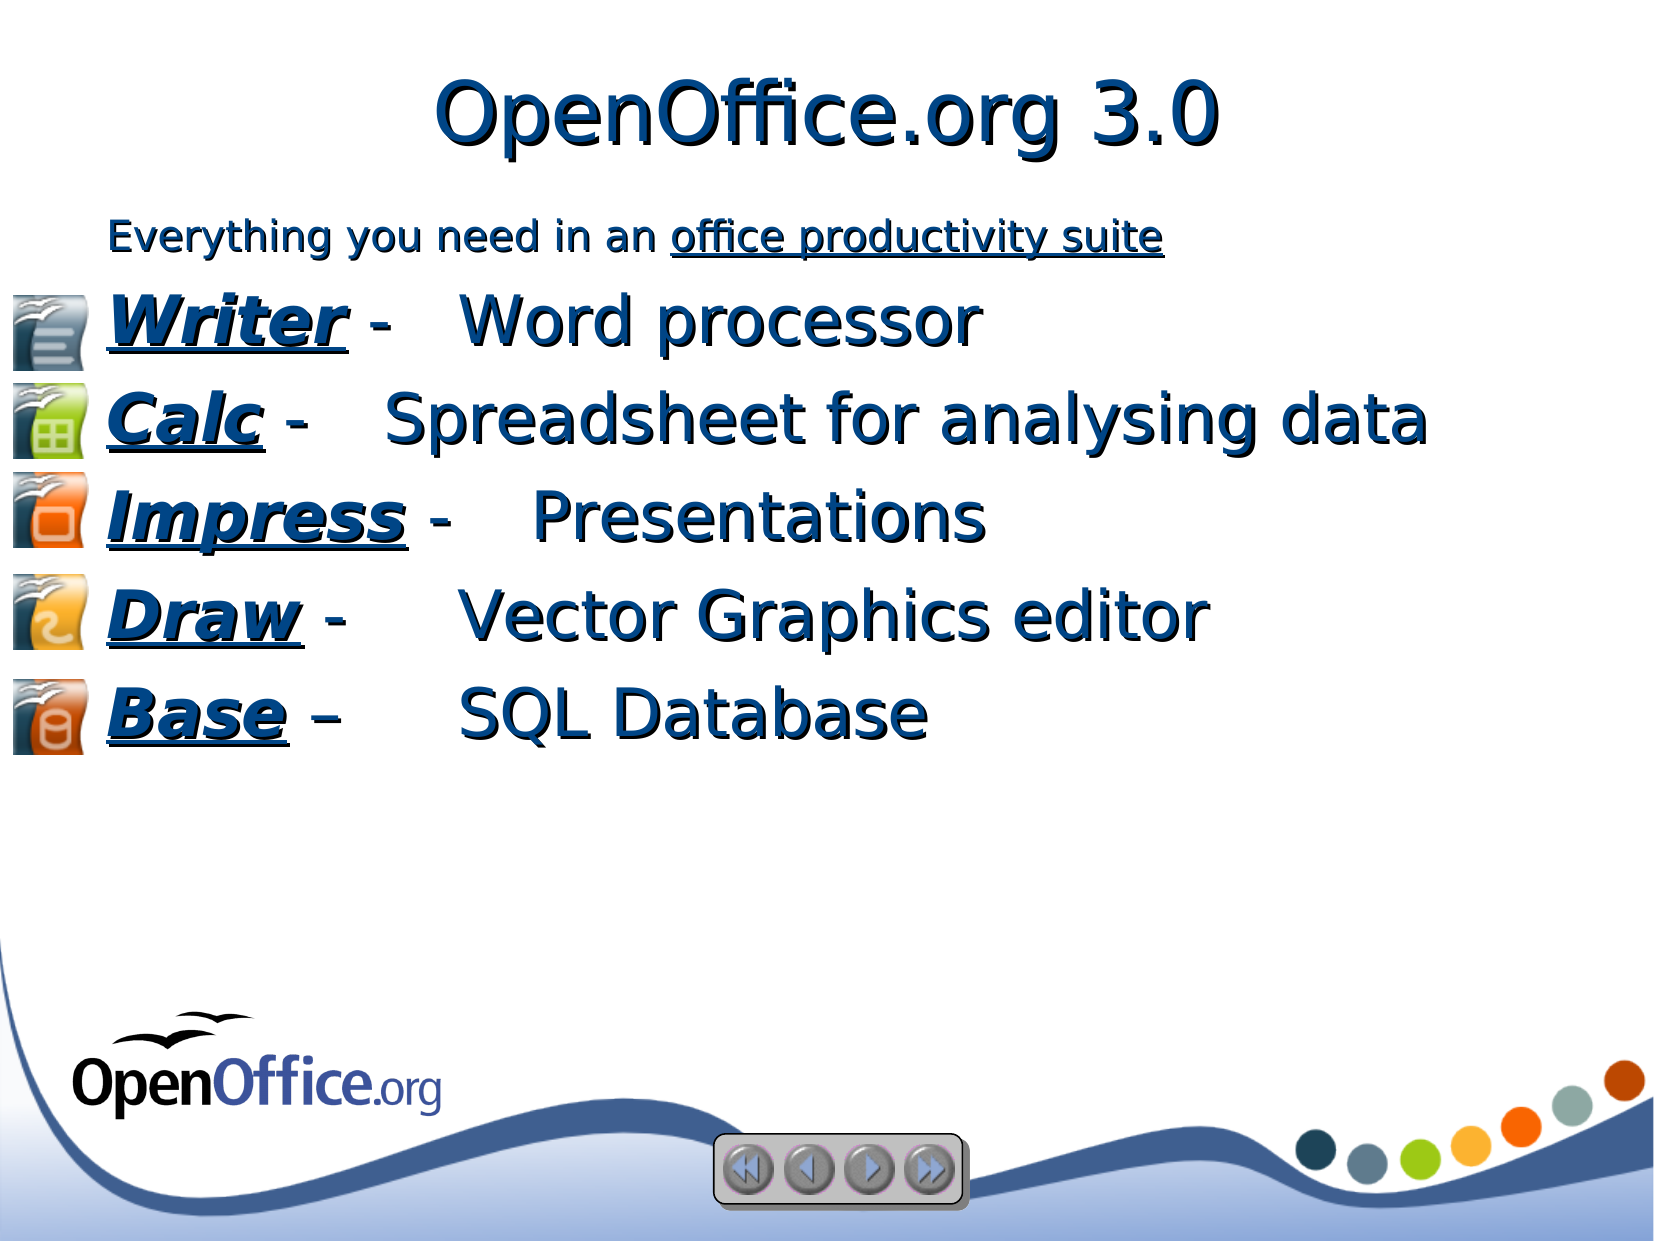

# OpenOffice.org 3.0
Everything you need in an office productivity suite
Writer - 	Word processor
Calc - 	Spreadsheet for analysing data
Impress - 	Presentations
Draw - 		Vector Graphics editor
Base – 		SQL Database